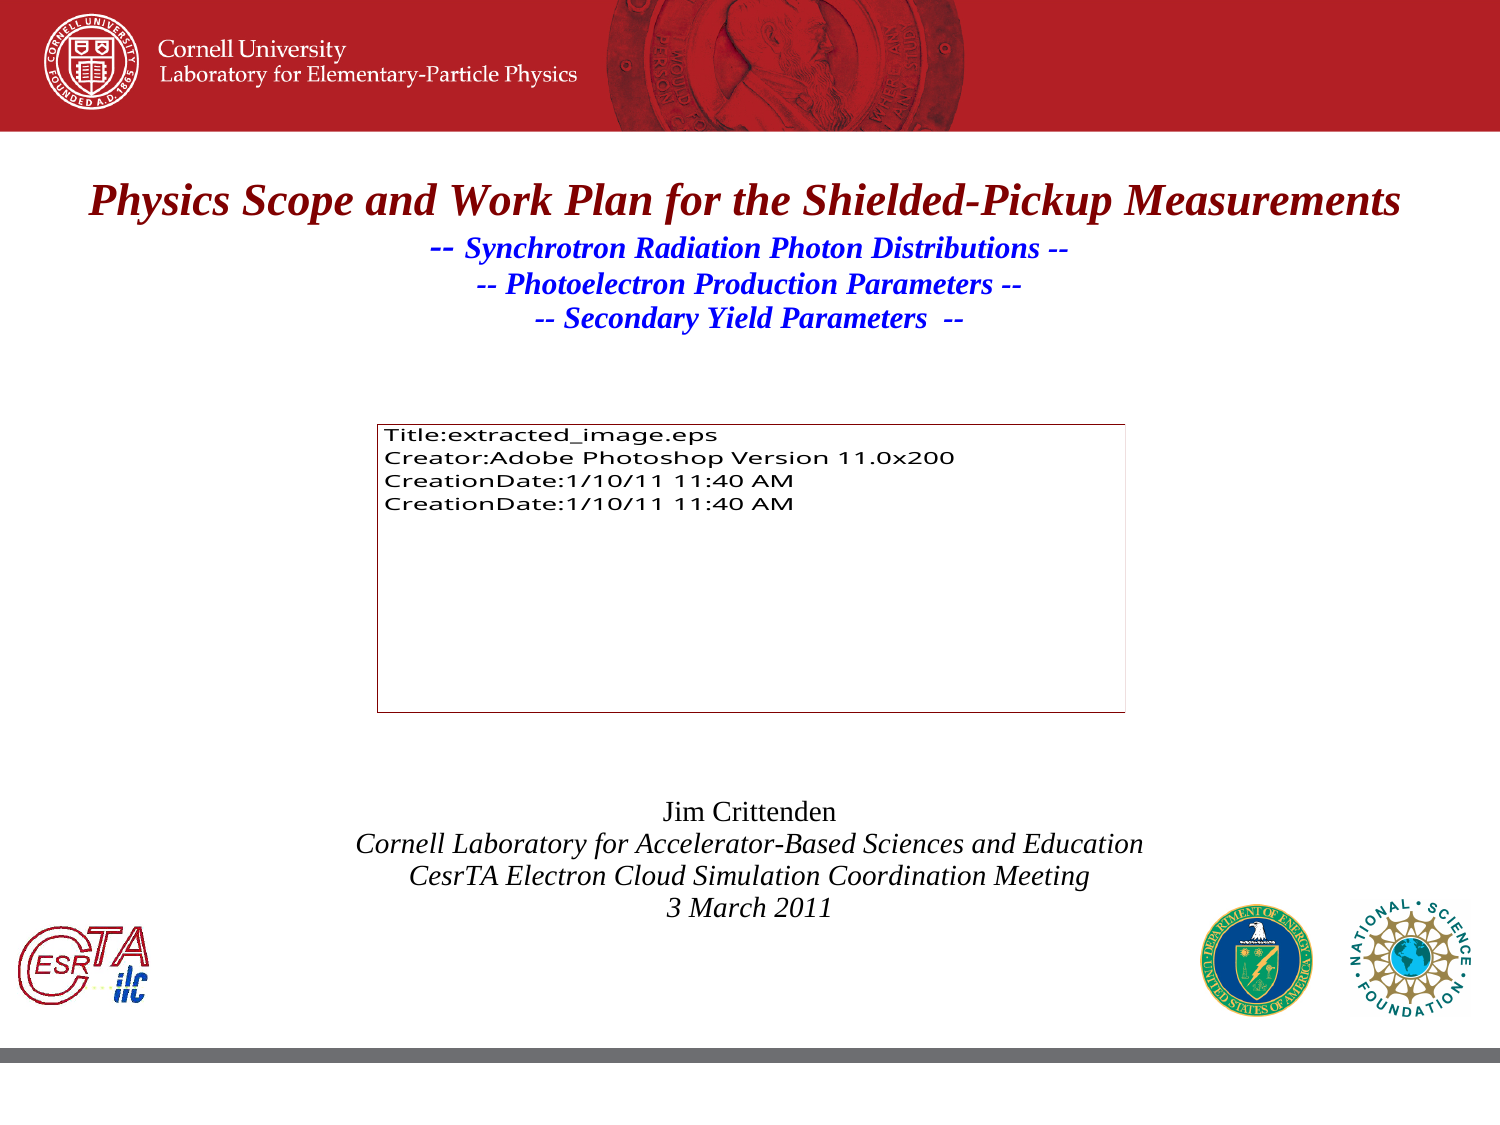

Physics Scope and Work Plan for the Shielded-Pickup Measurements
-- Synchrotron Radiation Photon Distributions --
-- Photoelectron Production Parameters --
-- Secondary Yield Parameters --
# Jim Crittenden
Cornell Laboratory for Accelerator-Based Sciences and Education
CesrTA Electron Cloud Simulation Coordination Meeting
3 March 2011